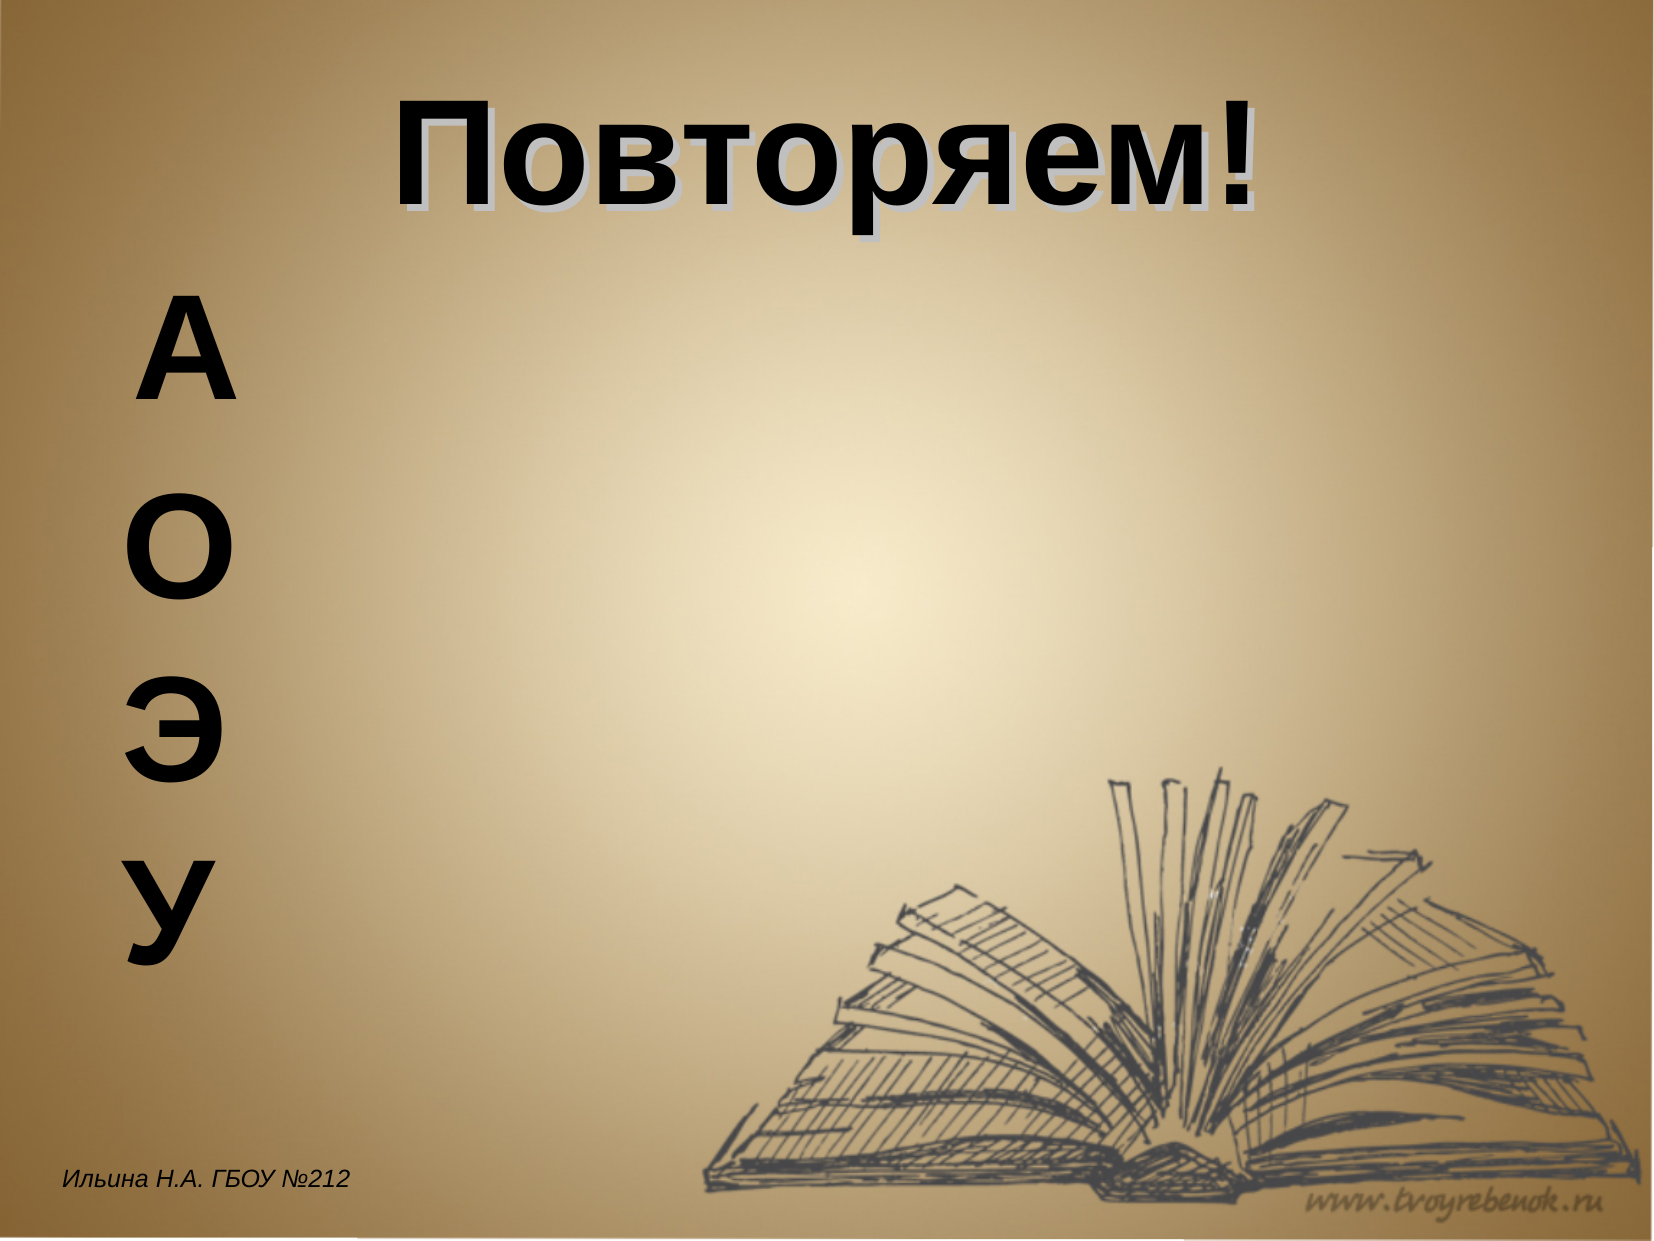

# Повторяем!
А
О
Э
У
Ильина Н.А. ГБОУ №212